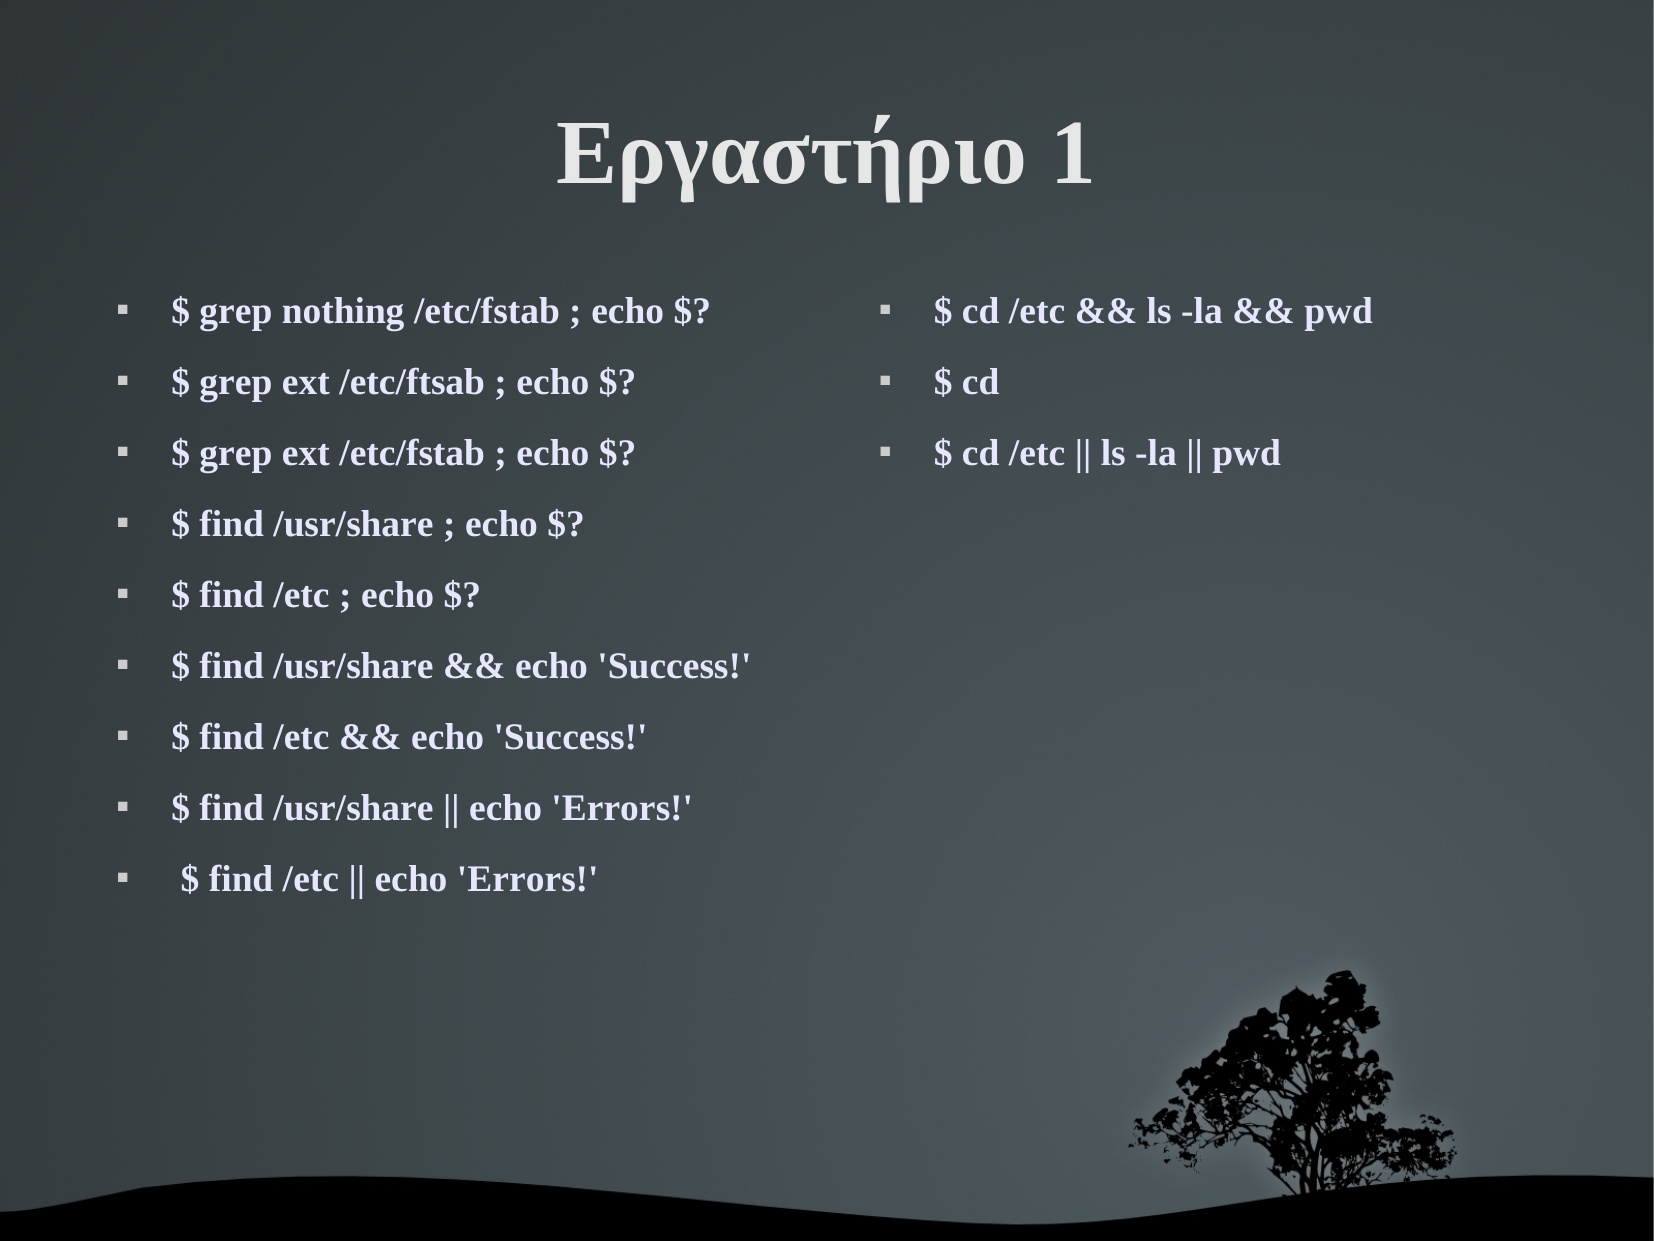

Εργαστήριο 1
# $ grep nothing /etc/fstab ; echo $?
$ grep ext /etc/ftsab ; echo $?
$ grep ext /etc/fstab ; echo $?
$ find /usr/share ; echo $?
$ find /etc ; echo $?
$ find /usr/share && echo 'Success!'
$ find /etc && echo 'Success!'
$ find /usr/share || echo 'Errors!'
 $ find /etc || echo 'Errors!'
$ cd /etc && ls -la && pwd
$ cd
$ cd /etc || ls -la || pwd